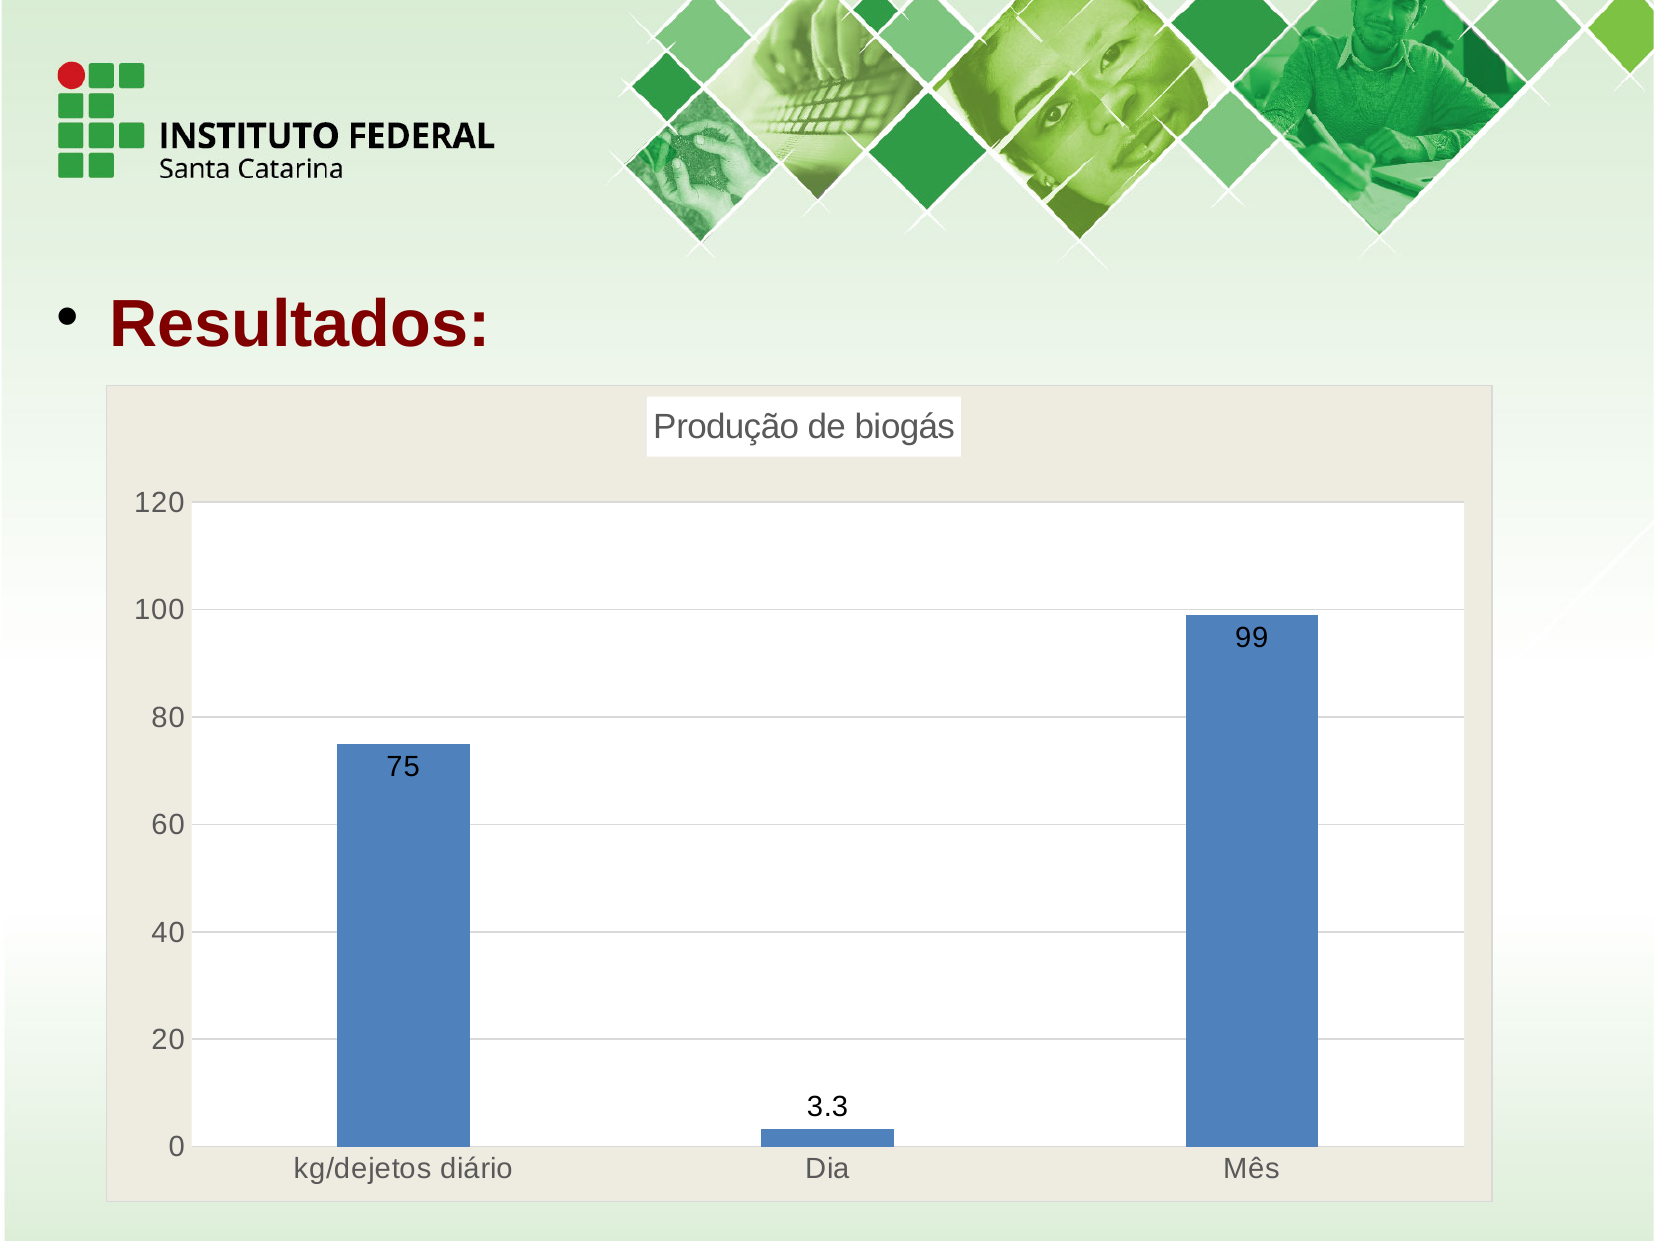

Resultados:
### Chart: Produção de biogás
| Category | |
|---|---|
| kg/dejetos diário | 75.0 |
| Dia | 3.3 |
| Mês | 99.0 |